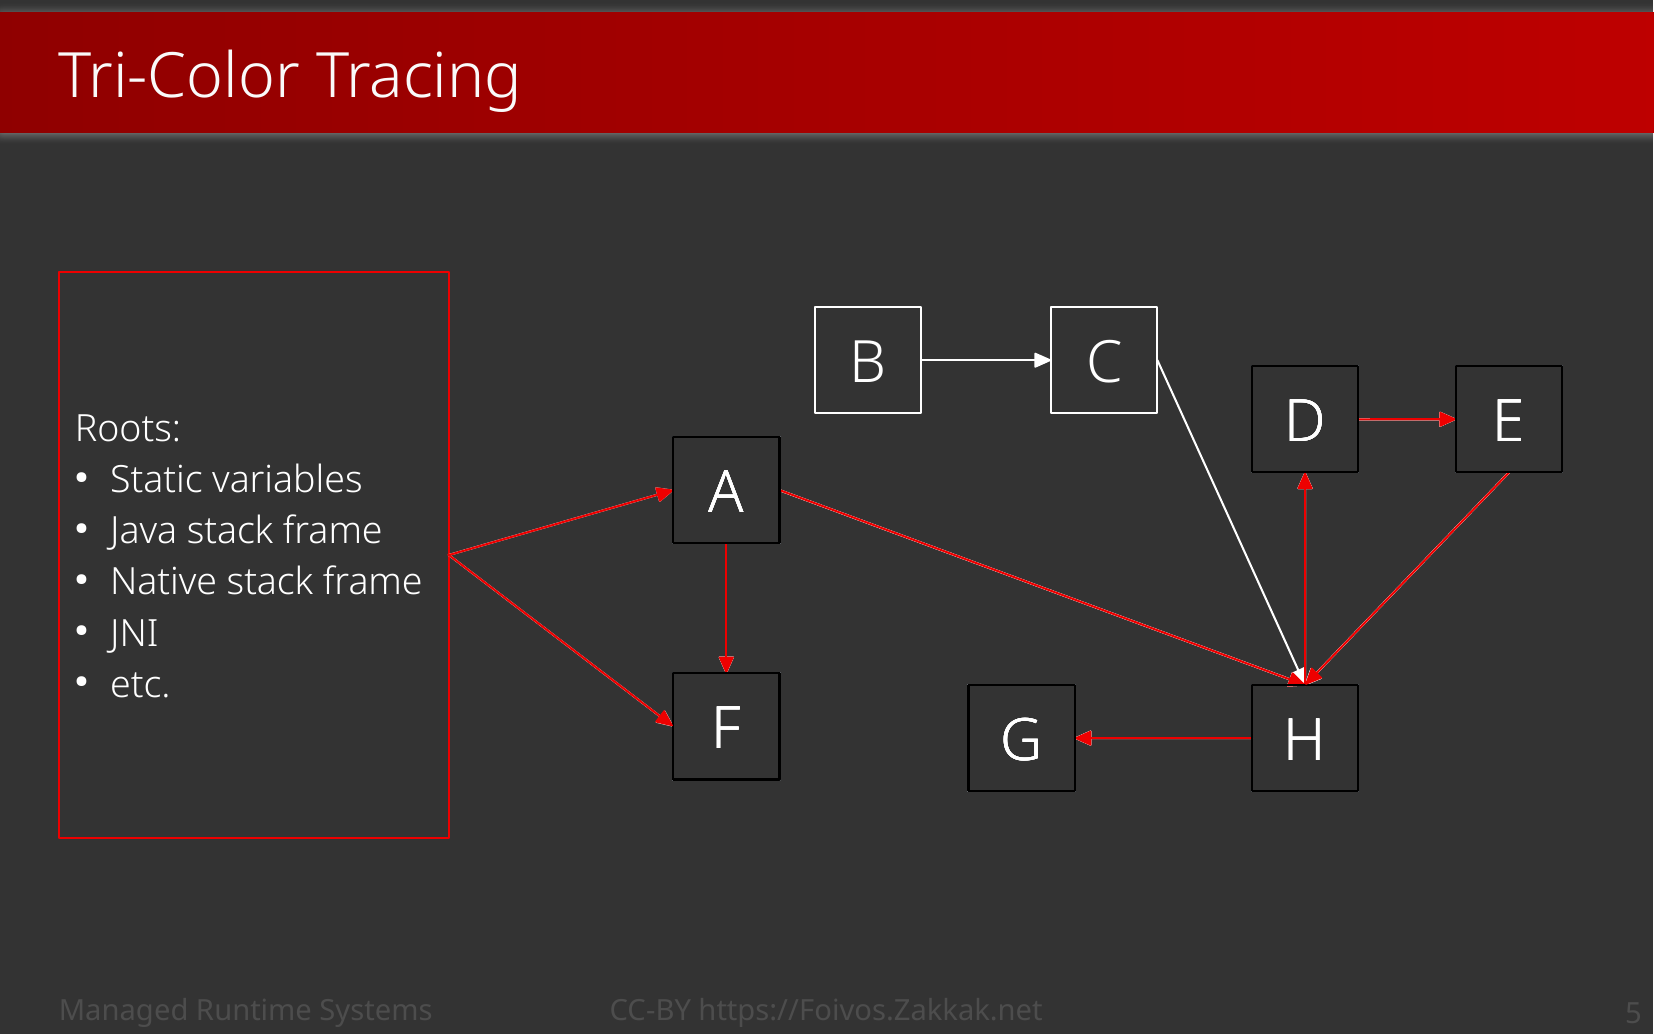

# Tri-Color Tracing
Roots:
Static variables
Java stack frame
Native stack frame
JNI
etc.
B
C
E
E
E
E
D
D
D
D
A
A
A
A
F
F
F
F
G
G
G
G
H
H
H
H
Managed Runtime Systems
CC-BY https://Foivos.Zakkak.net
5